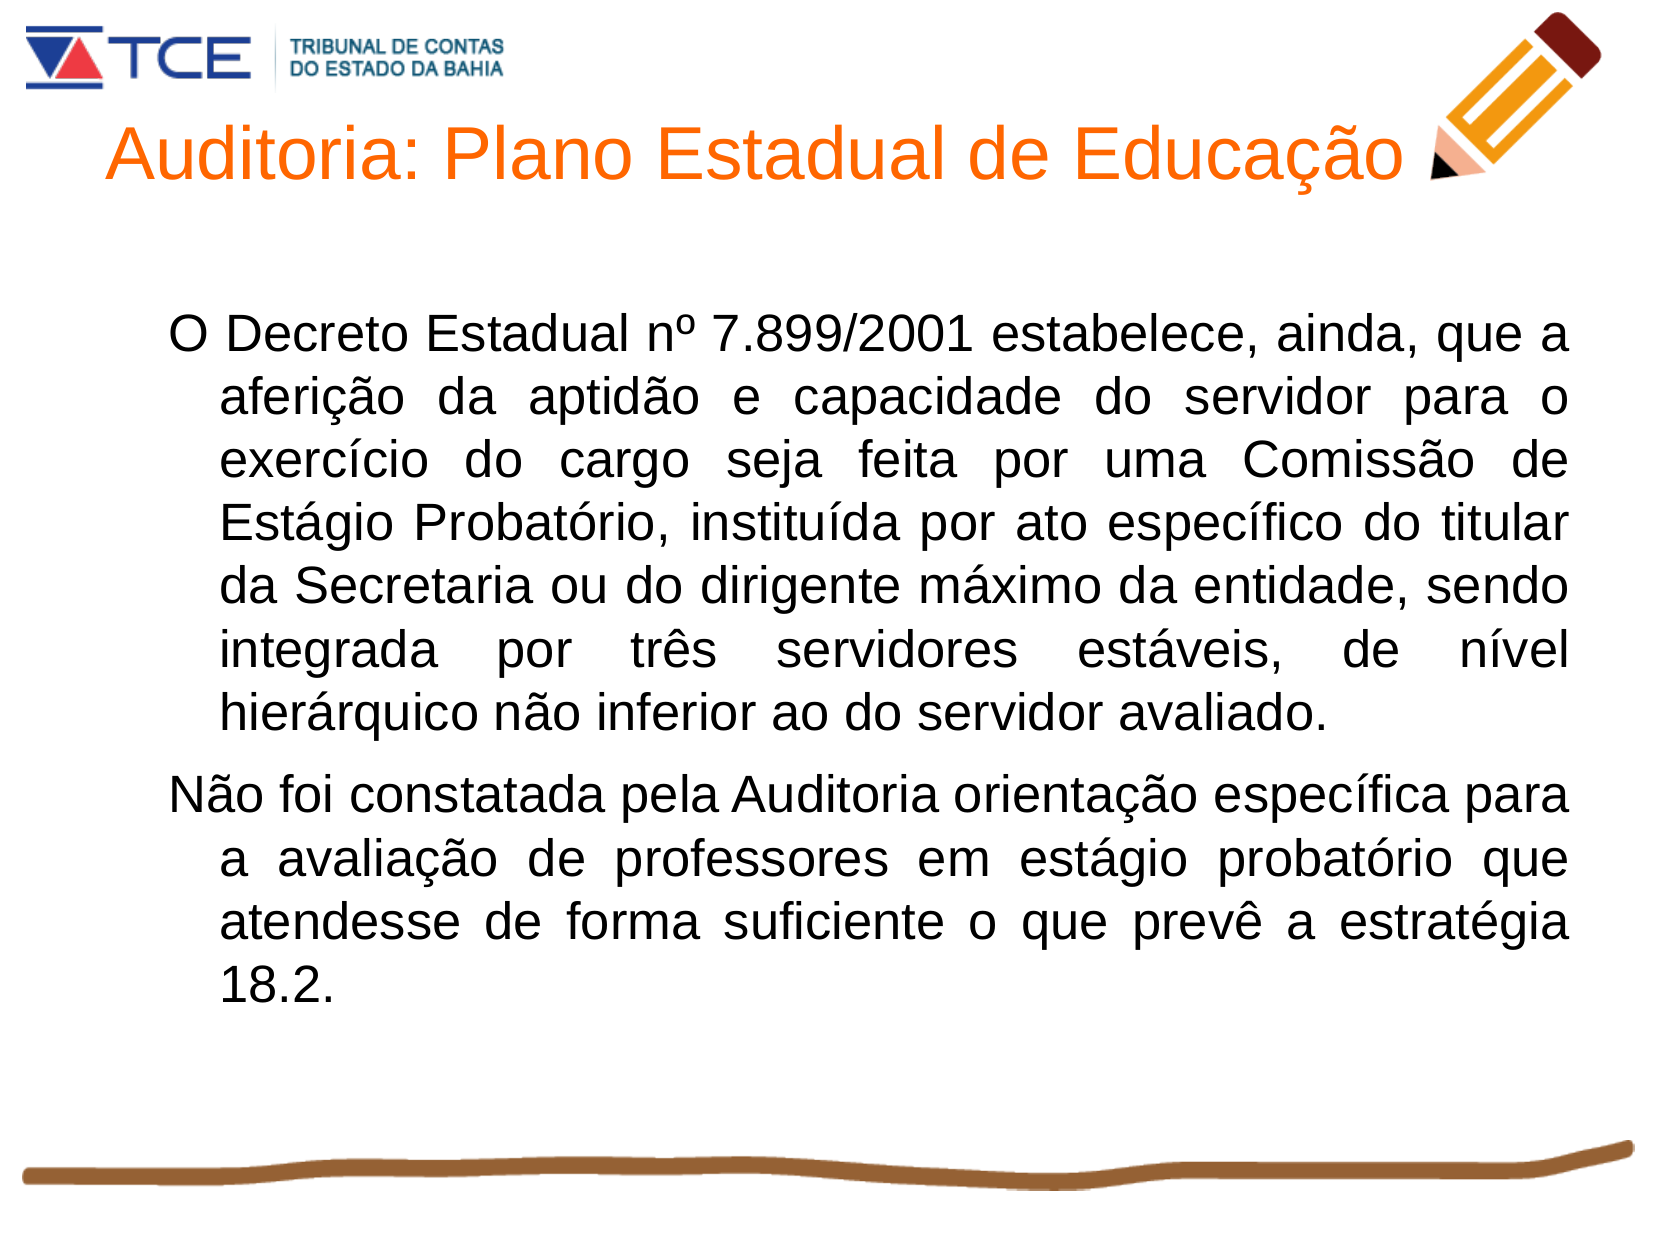

# Auditoria: Plano Estadual de Educação
O Decreto Estadual nº 7.899/2001 estabelece, ainda, que a aferição da aptidão e capacidade do servidor para o exercício do cargo seja feita por uma Comissão de Estágio Probatório, instituída por ato específico do titular da Secretaria ou do dirigente máximo da entidade, sendo integrada por três servidores estáveis, de nível hierárquico não inferior ao do servidor avaliado.
Não foi constatada pela Auditoria orientação específica para a avaliação de professores em estágio probatório que atendesse de forma suficiente o que prevê a estratégia 18.2.